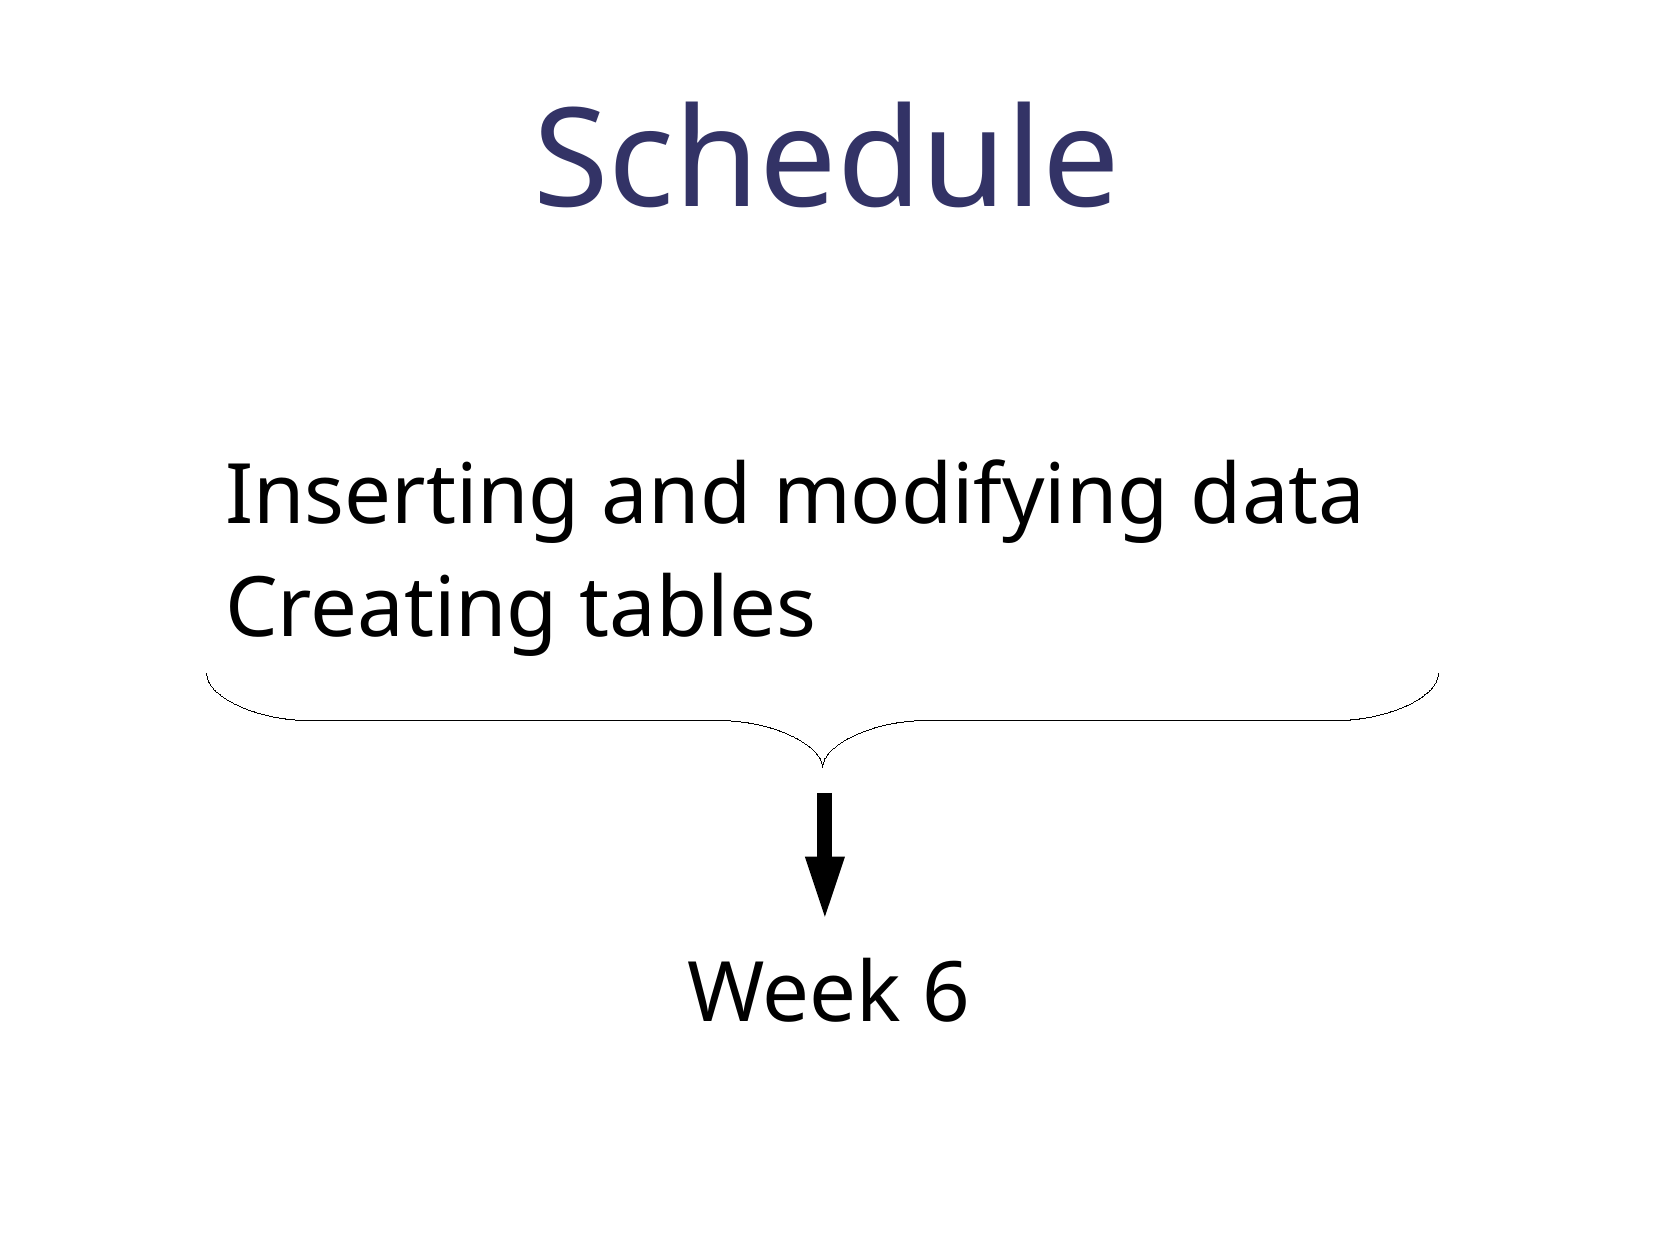

# Schedule
Inserting and modifying data
Creating tables
Week 6